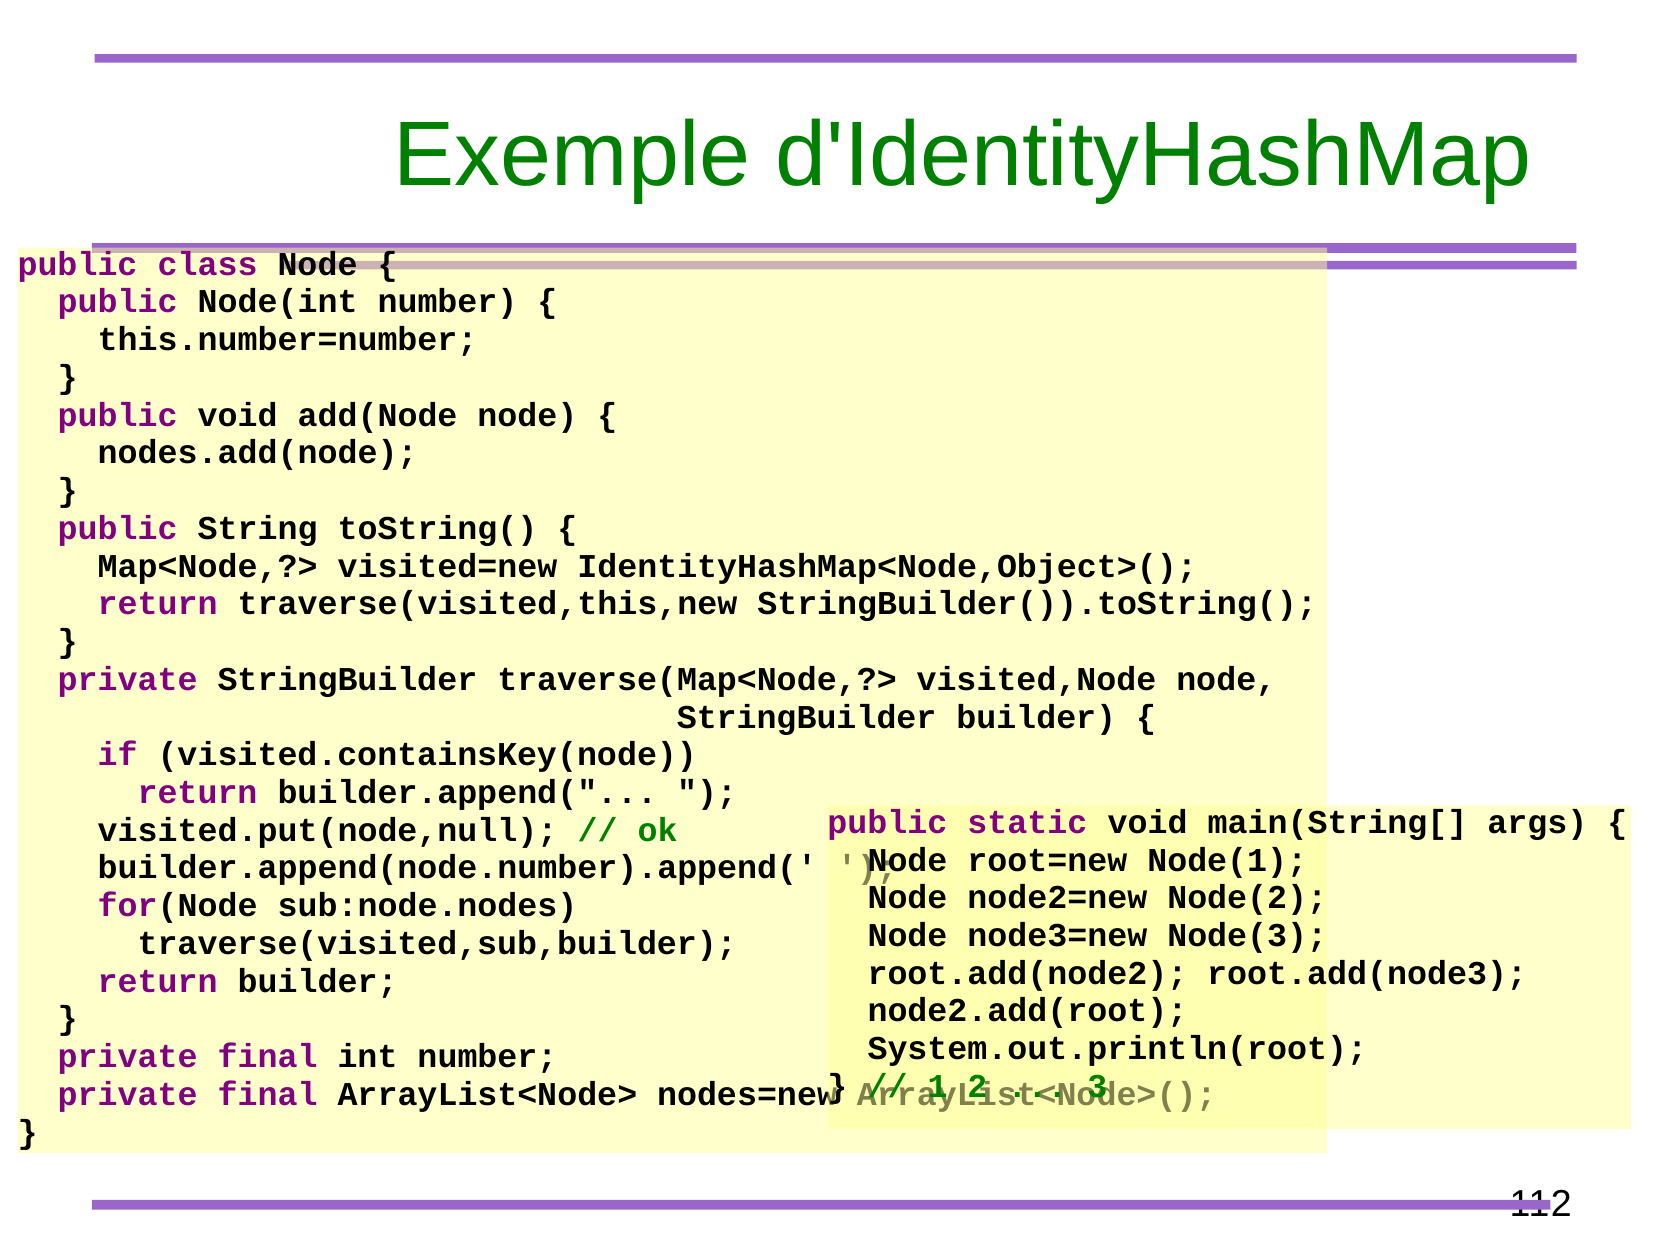

# Exemple d'IdentityHashMap
public class Node {
 public Node(int number) {
 this.number=number;
 }
 public void add(Node node) {
 nodes.add(node);
 }
 public String toString() {
 Map<Node,?> visited=new IdentityHashMap<Node,Object>();
 return traverse(visited,this,new StringBuilder()).toString();
 }
 private StringBuilder traverse(Map<Node,?> visited,Node node,
 StringBuilder builder) {
 if (visited.containsKey(node))
 return builder.append("... ");
 visited.put(node,null); // ok
 builder.append(node.number).append(' ');
 for(Node sub:node.nodes)
 traverse(visited,sub,builder);
 return builder;
 }
 private final int number;
 private final ArrayList<Node> nodes=new ArrayList<Node>();
}
public static void main(String[] args) {
 Node root=new Node(1);
 Node node2=new Node(2);
 Node node3=new Node(3);
 root.add(node2); root.add(node3);
 node2.add(root);
 System.out.println(root);
} // 1 2 ... 3